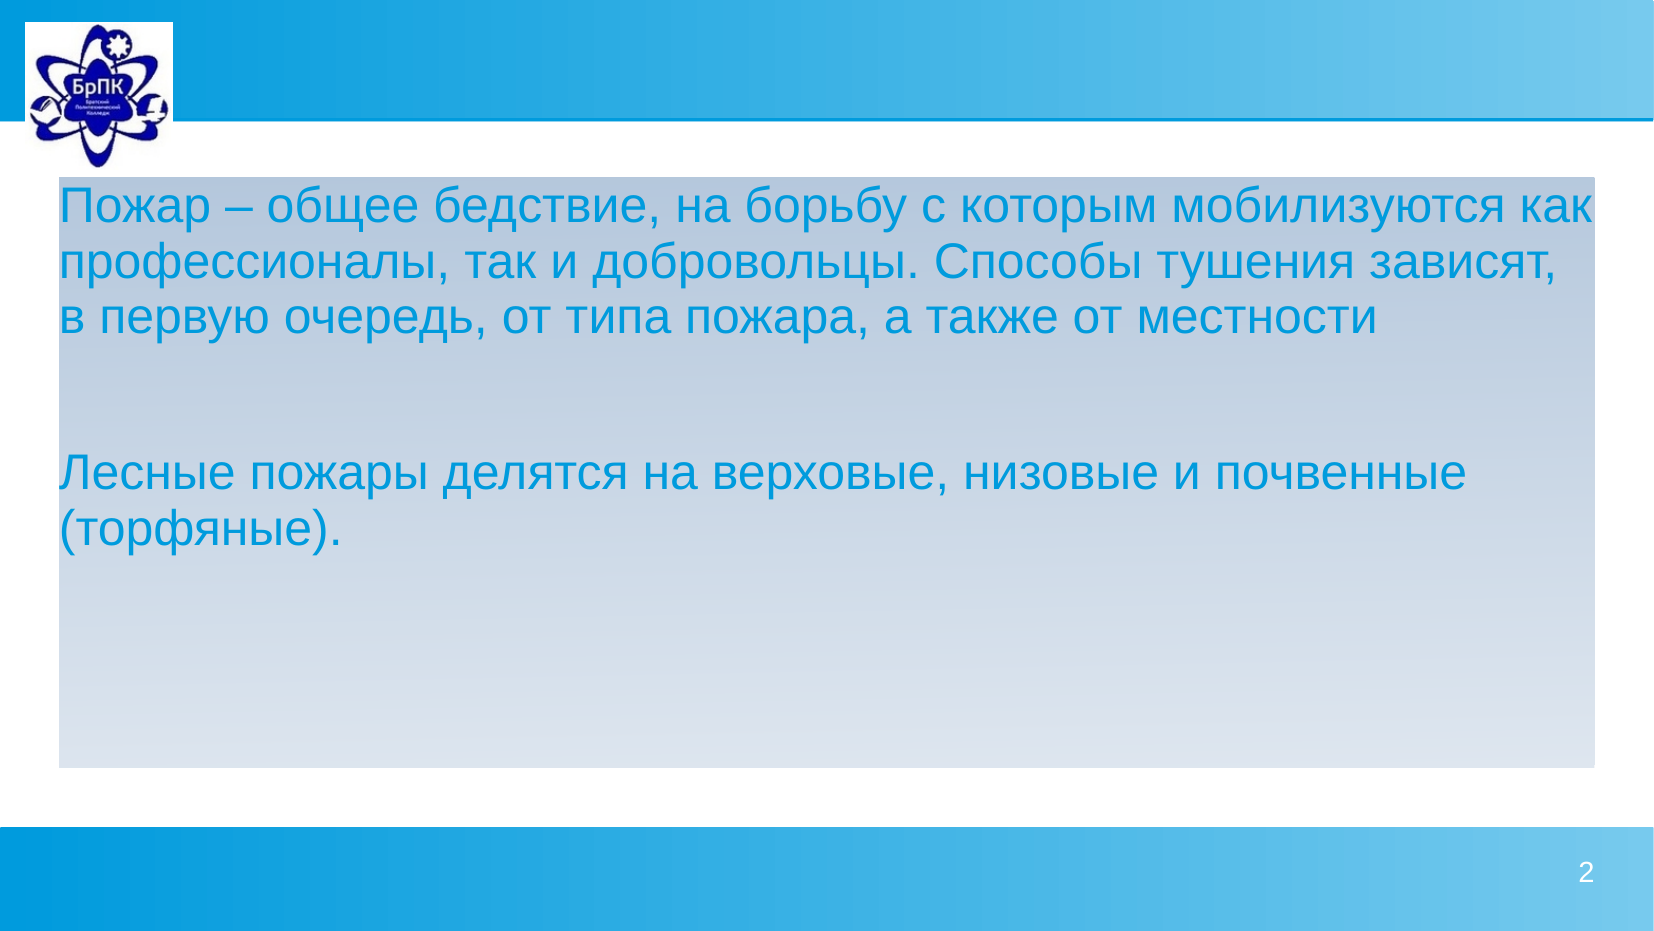

# Пожар – общее бедствие, на борьбу с которым мобилизуются как профессионалы, так и добровольцы. Способы тушения зависят, в первую очередь, от типа пожара, а также от местности
Лесные пожары делятся на верховые, низовые и почвенные (торфяные).
2